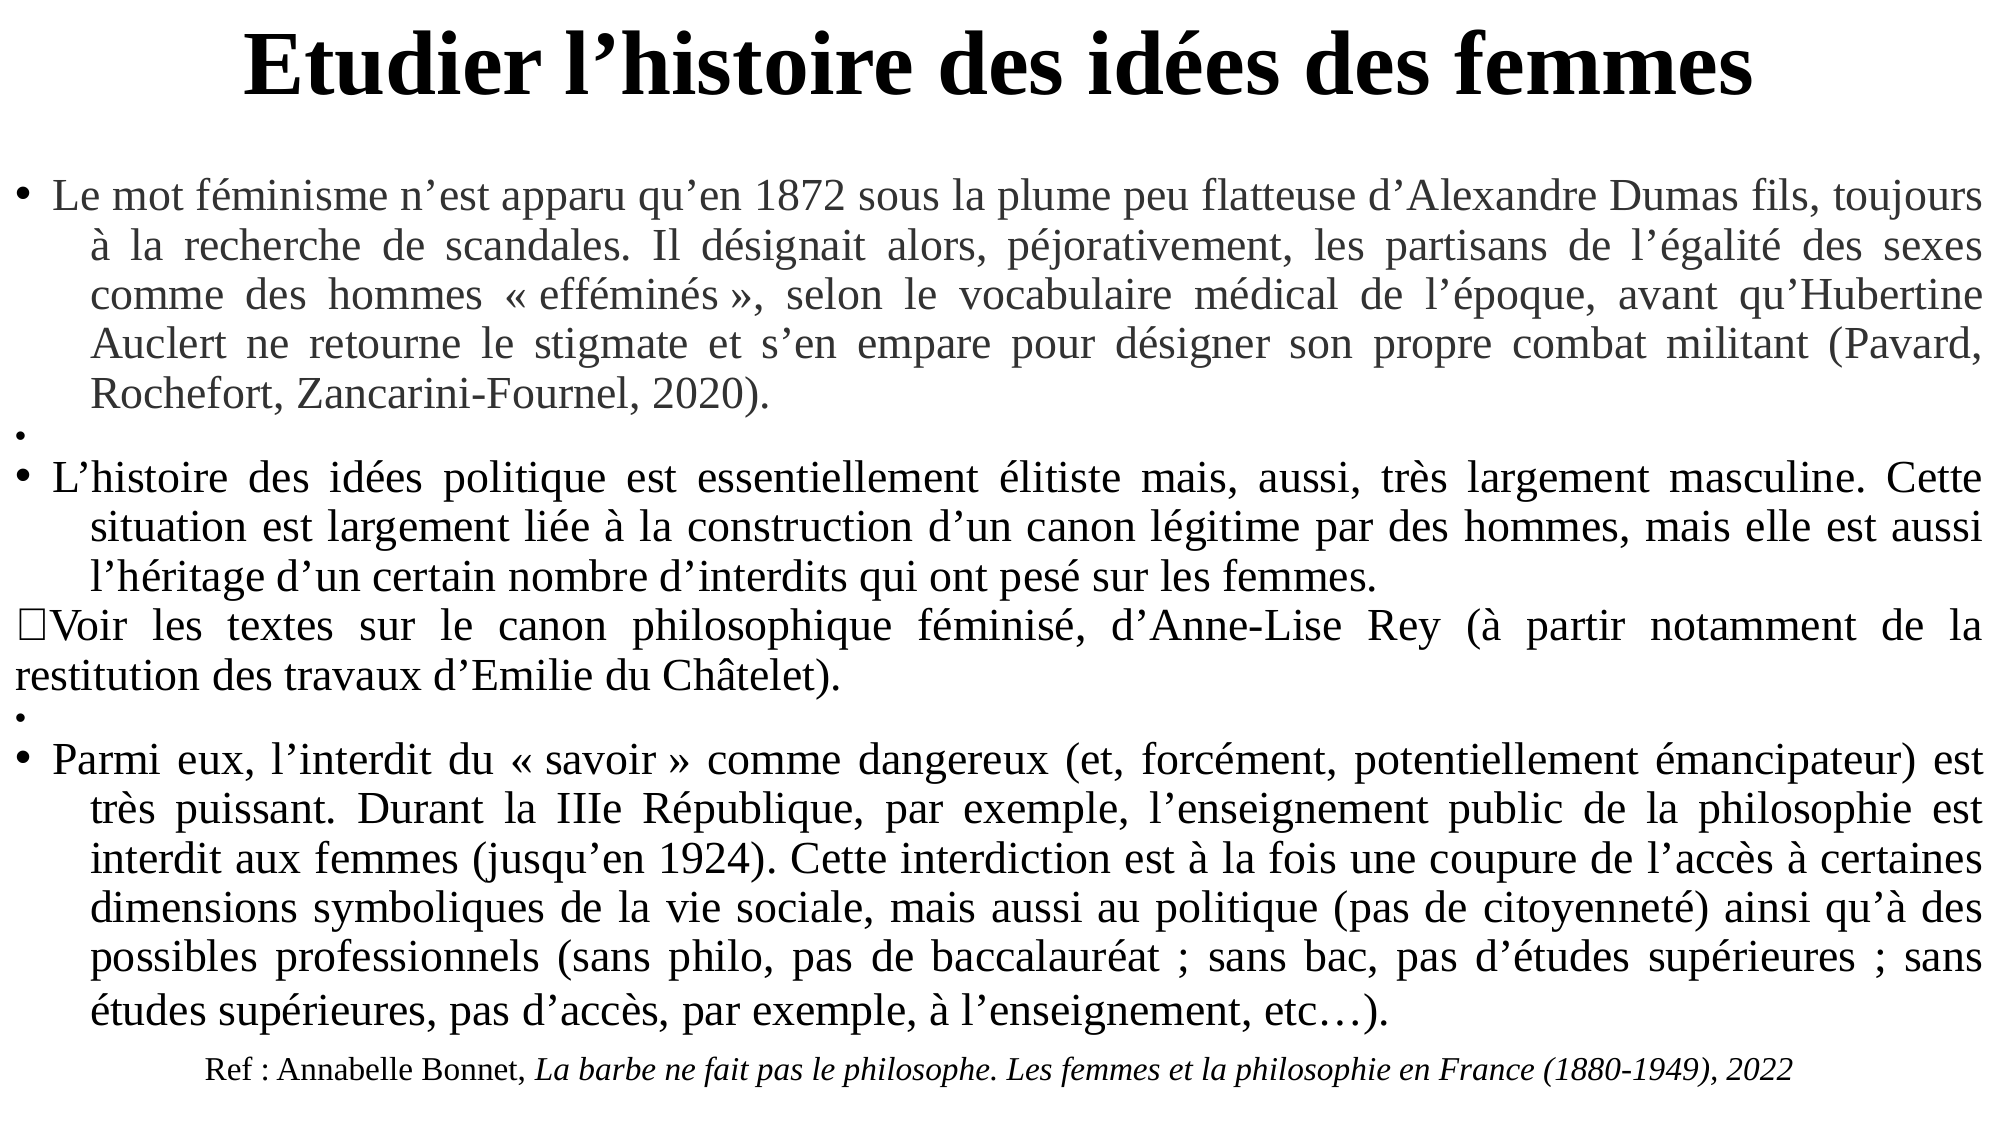

# Etudier l’histoire des idées des femmes
Le mot féminisme n’est apparu qu’en 1872 sous la plume peu flatteuse d’Alexandre Dumas fils, toujours à la recherche de scandales. Il désignait alors, péjorativement, les partisans de l’égalité des sexes comme des hommes « efféminés », selon le vocabulaire médical de l’époque, avant qu’Hubertine Auclert ne retourne le stigmate et s’en empare pour désigner son propre combat militant (Pavard, Rochefort, Zancarini-Fournel, 2020).
L’histoire des idées politique est essentiellement élitiste mais, aussi, très largement masculine. Cette situation est largement liée à la construction d’un canon légitime par des hommes, mais elle est aussi l’héritage d’un certain nombre d’interdits qui ont pesé sur les femmes.
Voir les textes sur le canon philosophique féminisé, d’Anne-Lise Rey (à partir notamment de la restitution des travaux d’Emilie du Châtelet).
Parmi eux, l’interdit du « savoir » comme dangereux (et, forcément, potentiellement émancipateur) est très puissant. Durant la IIIe République, par exemple, l’enseignement public de la philosophie est interdit aux femmes (jusqu’en 1924). Cette interdiction est à la fois une coupure de l’accès à certaines dimensions symboliques de la vie sociale, mais aussi au politique (pas de citoyenneté) ainsi qu’à des possibles professionnels (sans philo, pas de baccalauréat ; sans bac, pas d’études supérieures ; sans études supérieures, pas d’accès, par exemple, à l’enseignement, etc…).
Ref : Annabelle Bonnet, La barbe ne fait pas le philosophe. Les femmes et la philosophie en France (1880-1949), 2022